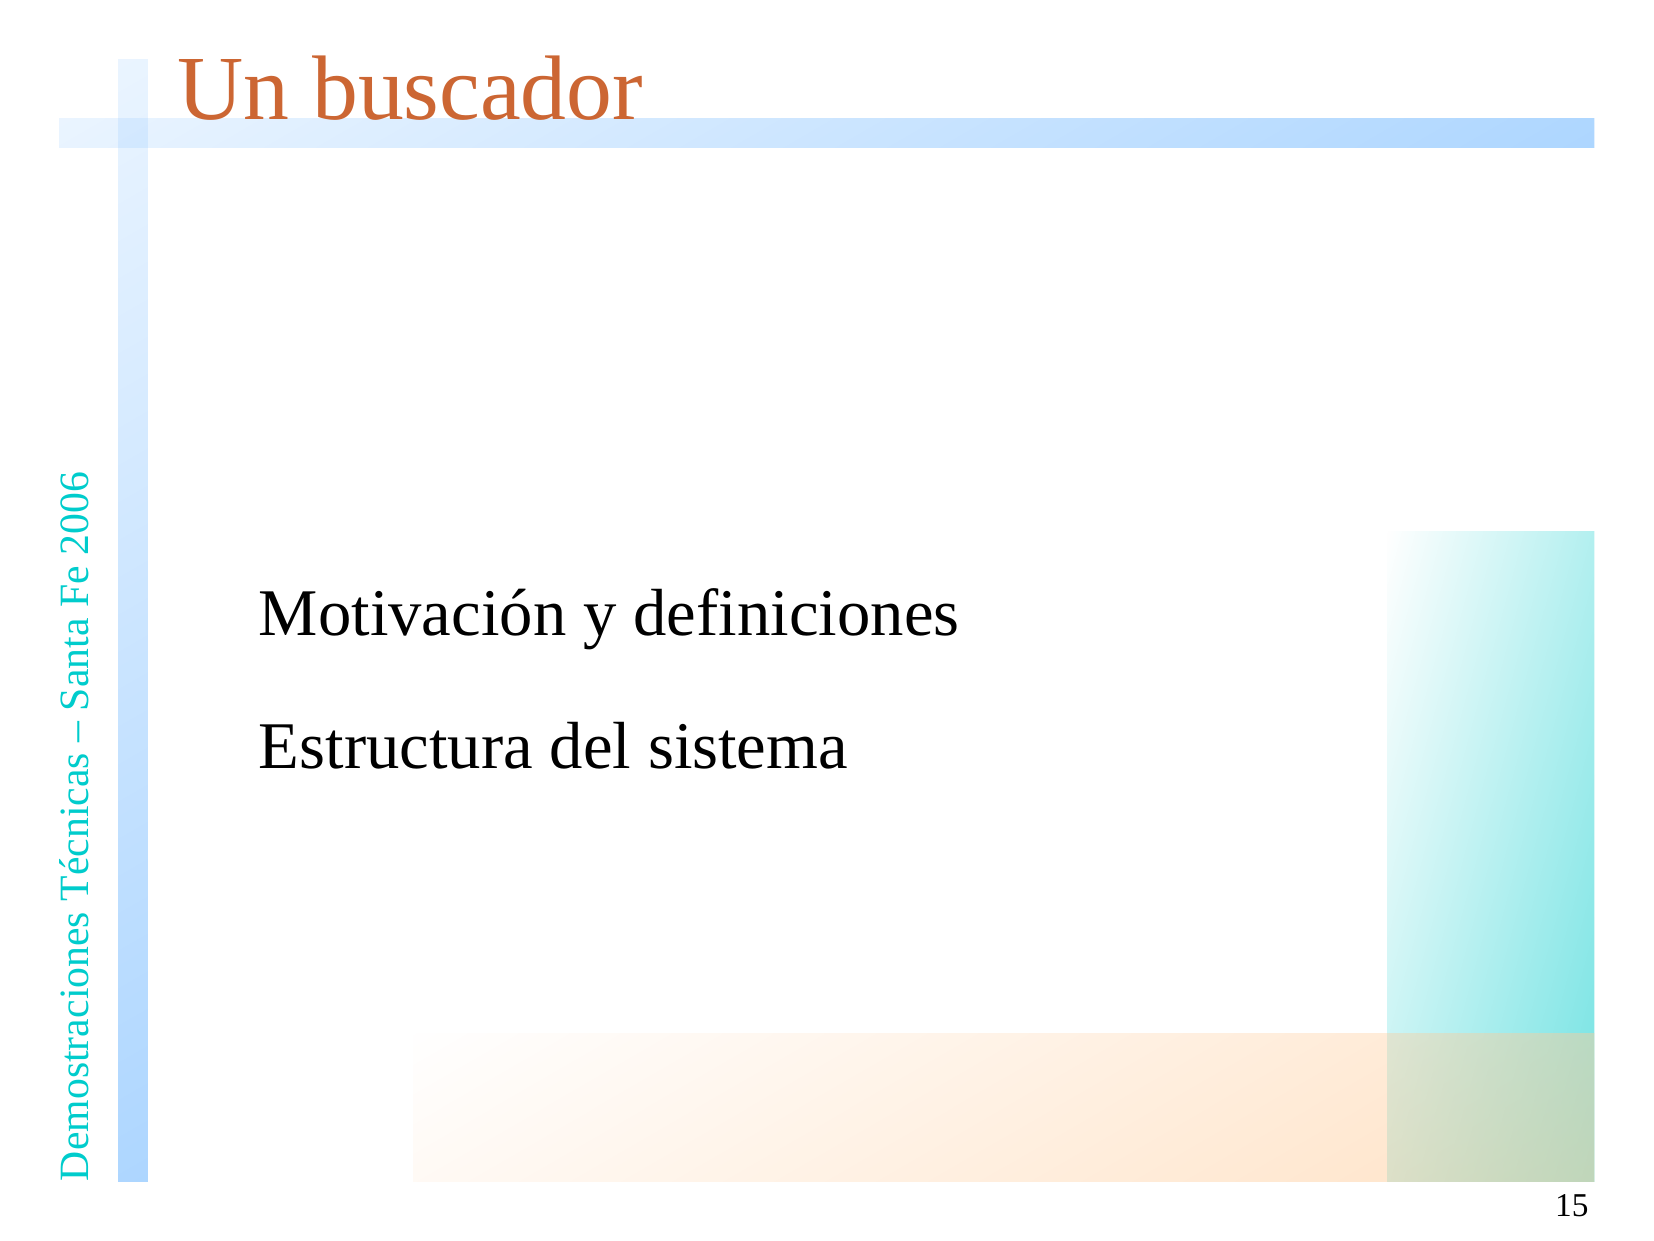

# Un buscador
 Motivación y definiciones
 Estructura del sistema